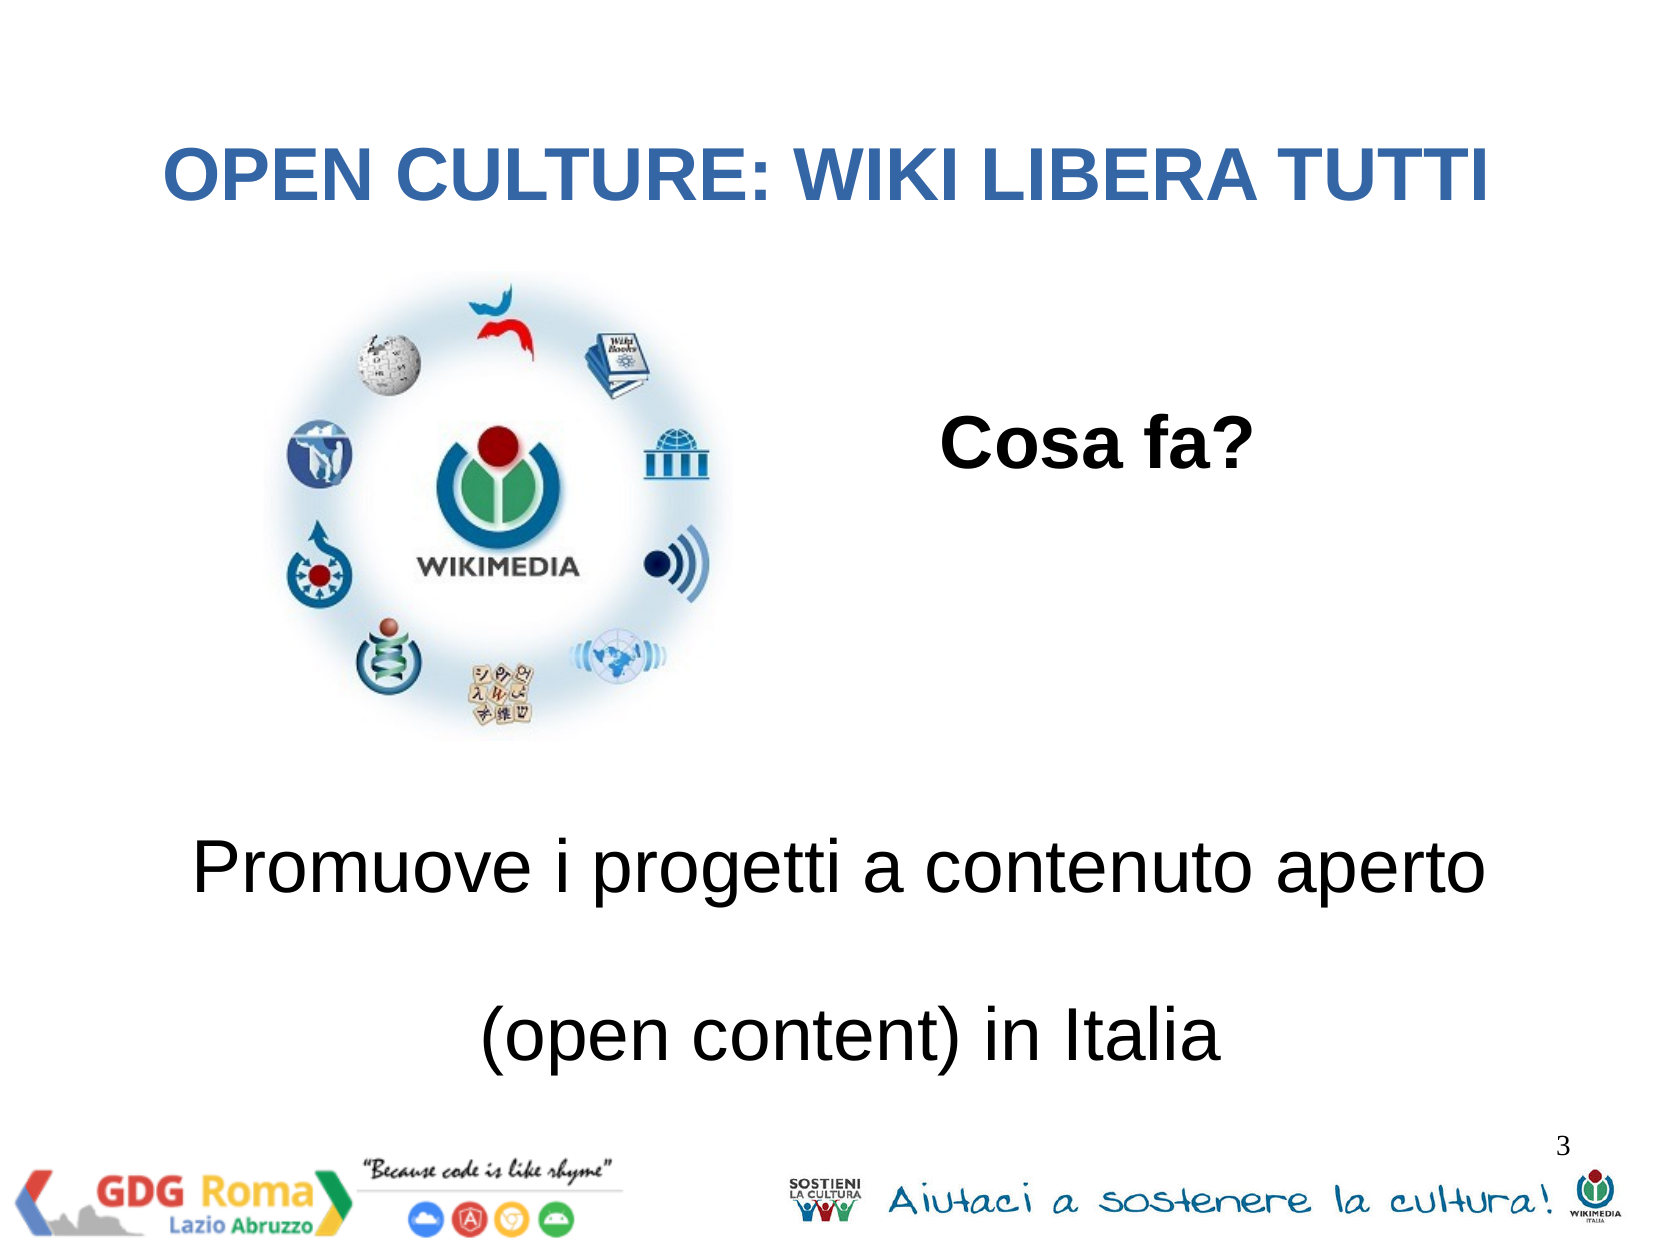

OPEN CULTURE: WIKI LIBERA TUTTI
Cosa fa?
# Promuove i progetti a contenuto aperto
(open content) in Italia
3